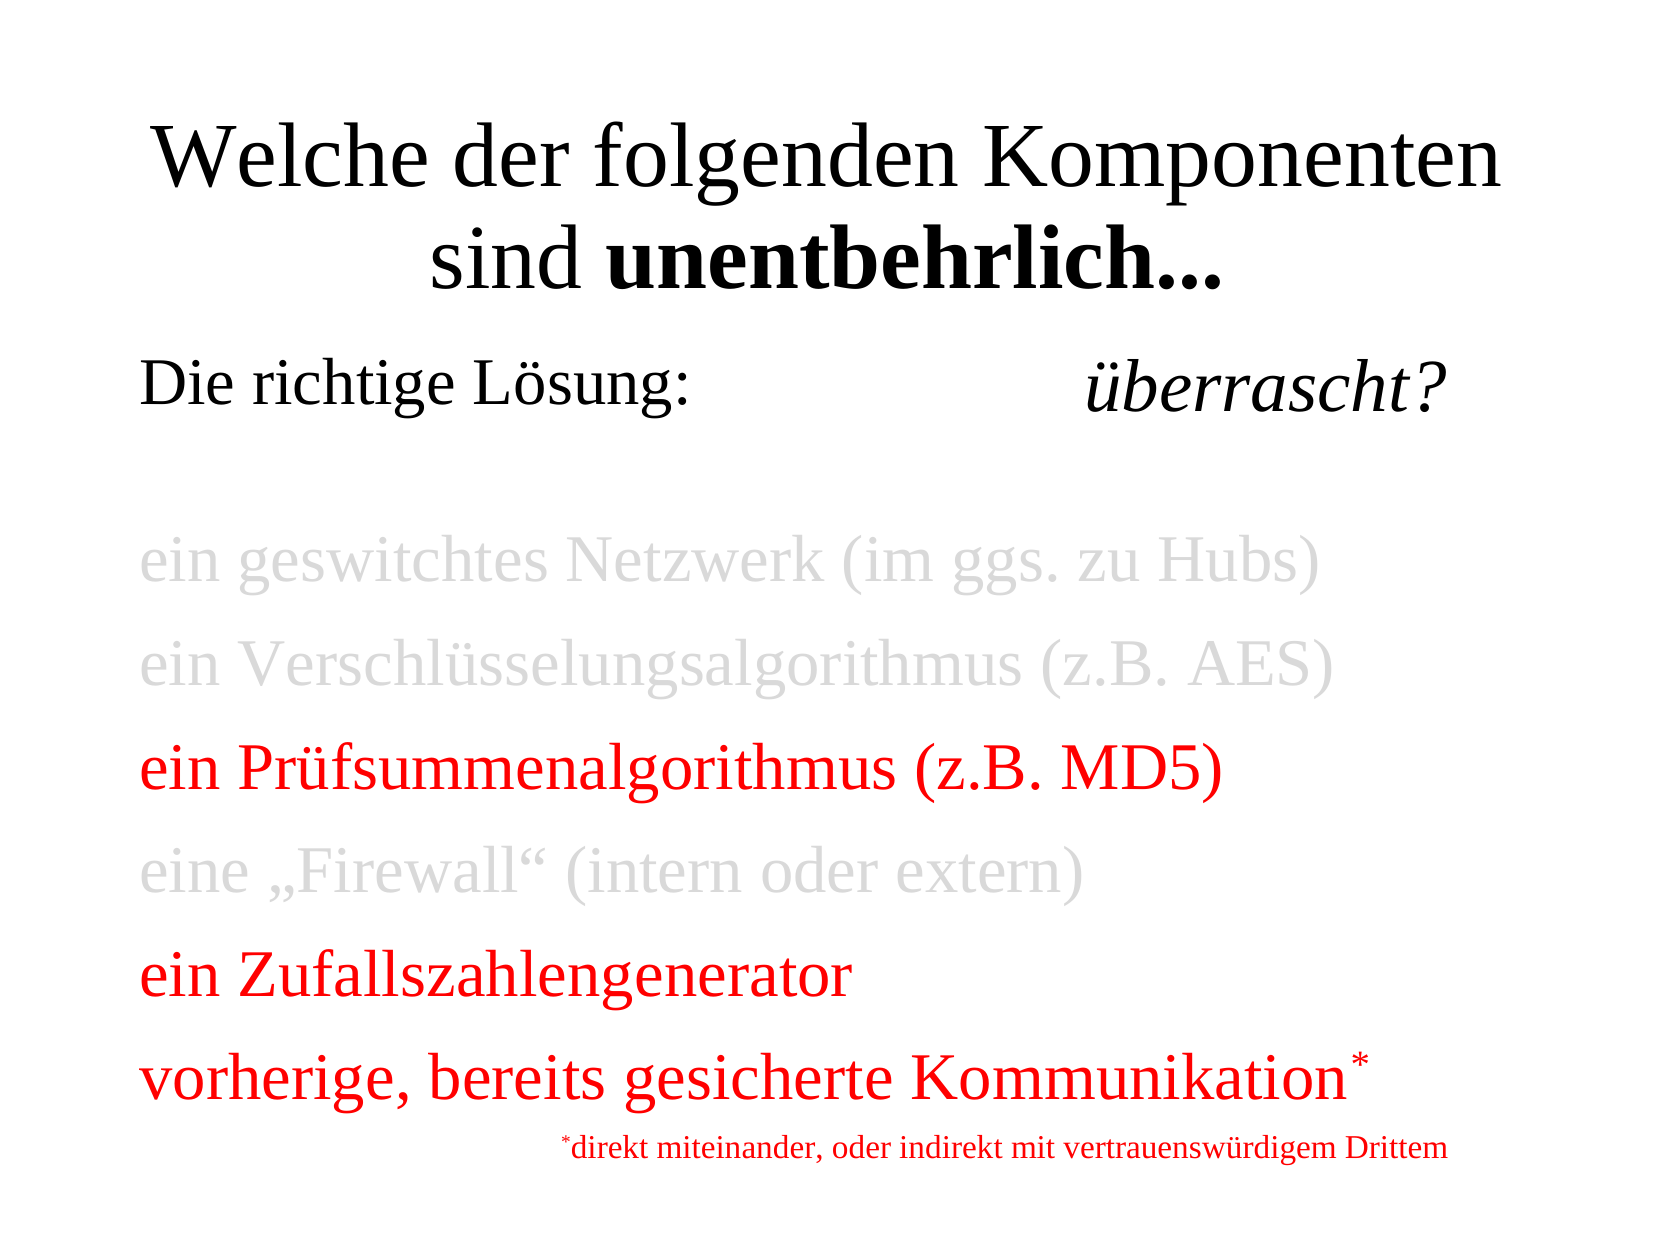

# Welche der folgenden Komponenten sind unentbehrlich...
Die richtige Lösung:
ein geswitchtes Netzwerk (im ggs. zu Hubs)
ein Verschlüsselungsalgorithmus (z.B. AES)
ein Prüfsummenalgorithmus (z.B. MD5)
eine „Firewall“ (intern oder extern)
ein Zufallszahlengenerator
vorherige, bereits gesicherte Kommunikation*
überrascht?
*direkt miteinander, oder indirekt mit vertrauenswürdigem Drittem